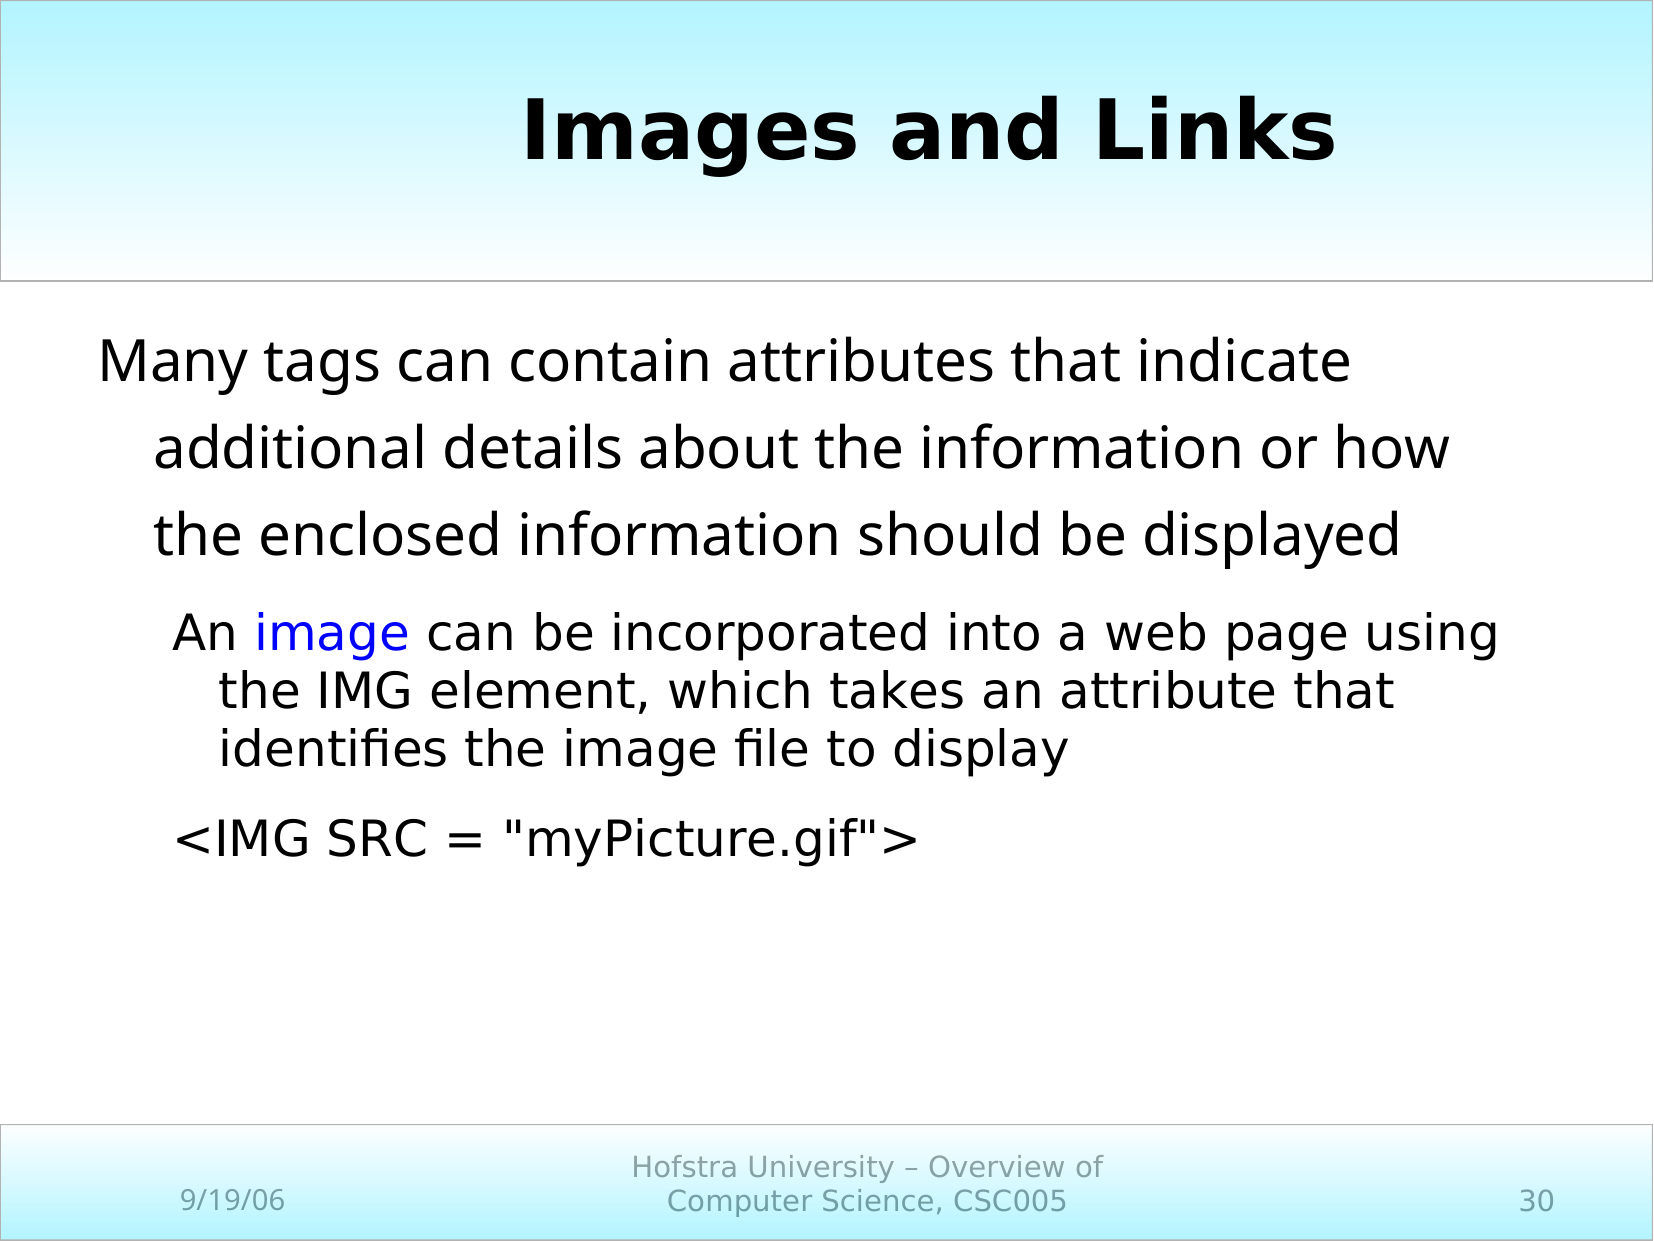

# Images and Links
Many tags can contain attributes that indicate additional details about the information or how the enclosed information should be displayed
An image can be incorporated into a web page using the IMG element, which takes an attribute that identifies the image file to display
<IMG SRC = "myPicture.gif">
30